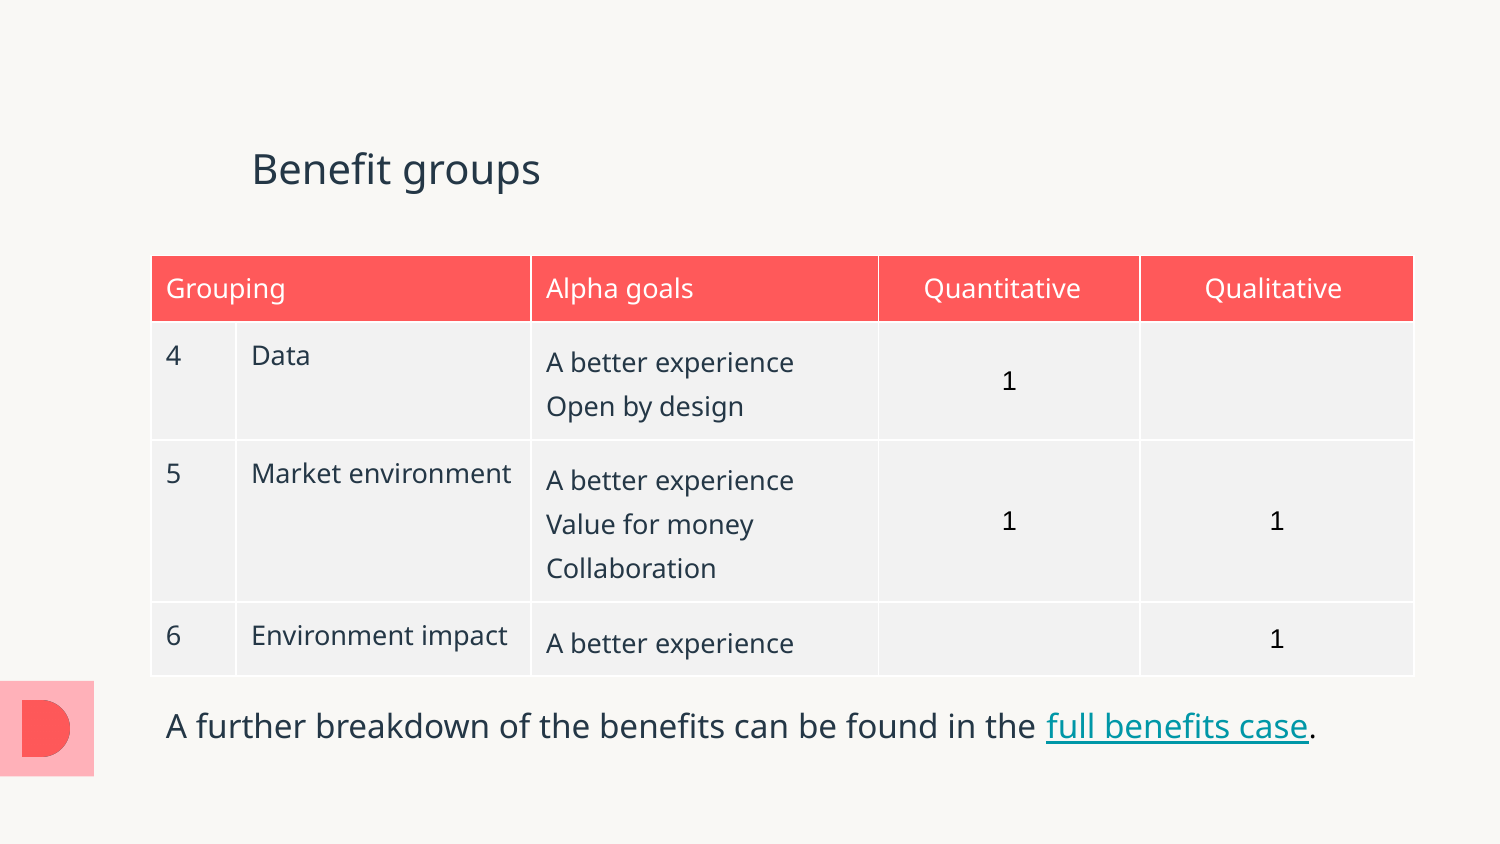

# Benefit groups
| Grouping | | Alpha goals | Quantitative | Qualitative |
| --- | --- | --- | --- | --- |
| 4 | Data | A better experience Open by design | 1 | |
| 5 | Market environment | A better experience Value for money Collaboration | 1 | 1 |
| 6 | Environment impact | A better experience | | 1 |
A further breakdown of the benefits can be found in the full benefits case.